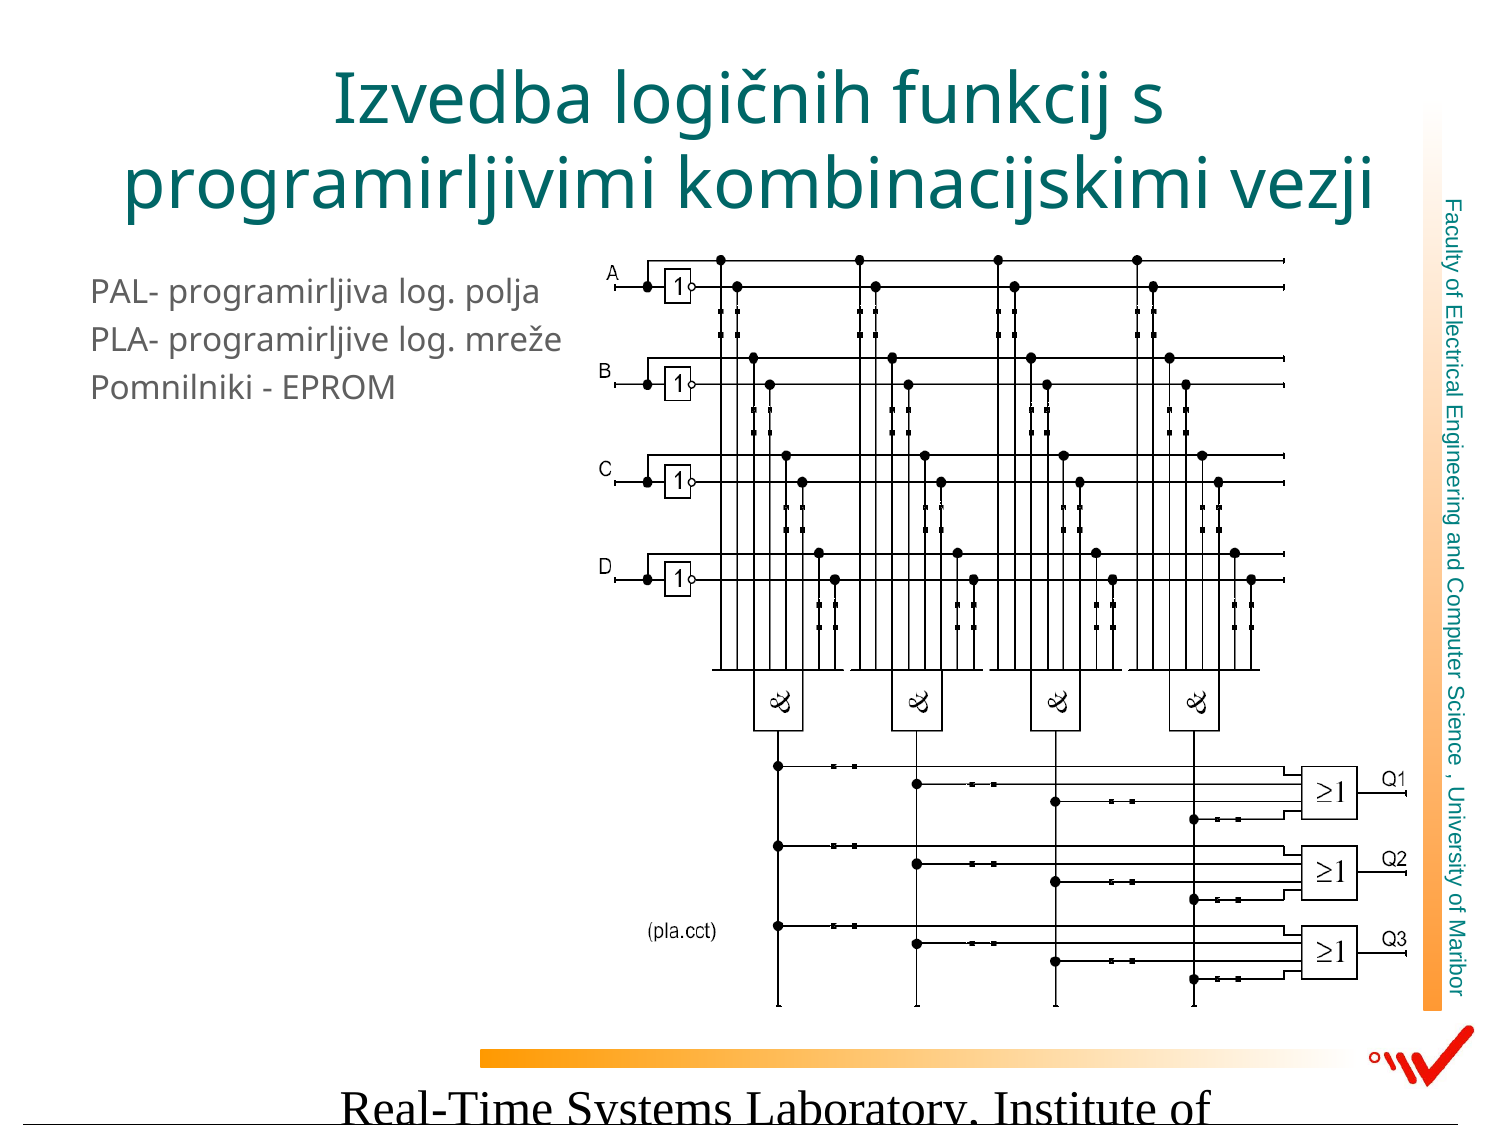

# Izvedba logičnih funkcij s programirljivimi kombinacijskimi vezji
PAL- programirljiva log. polja
PLA- programirljive log. mreže
Pomnilniki - EPROM